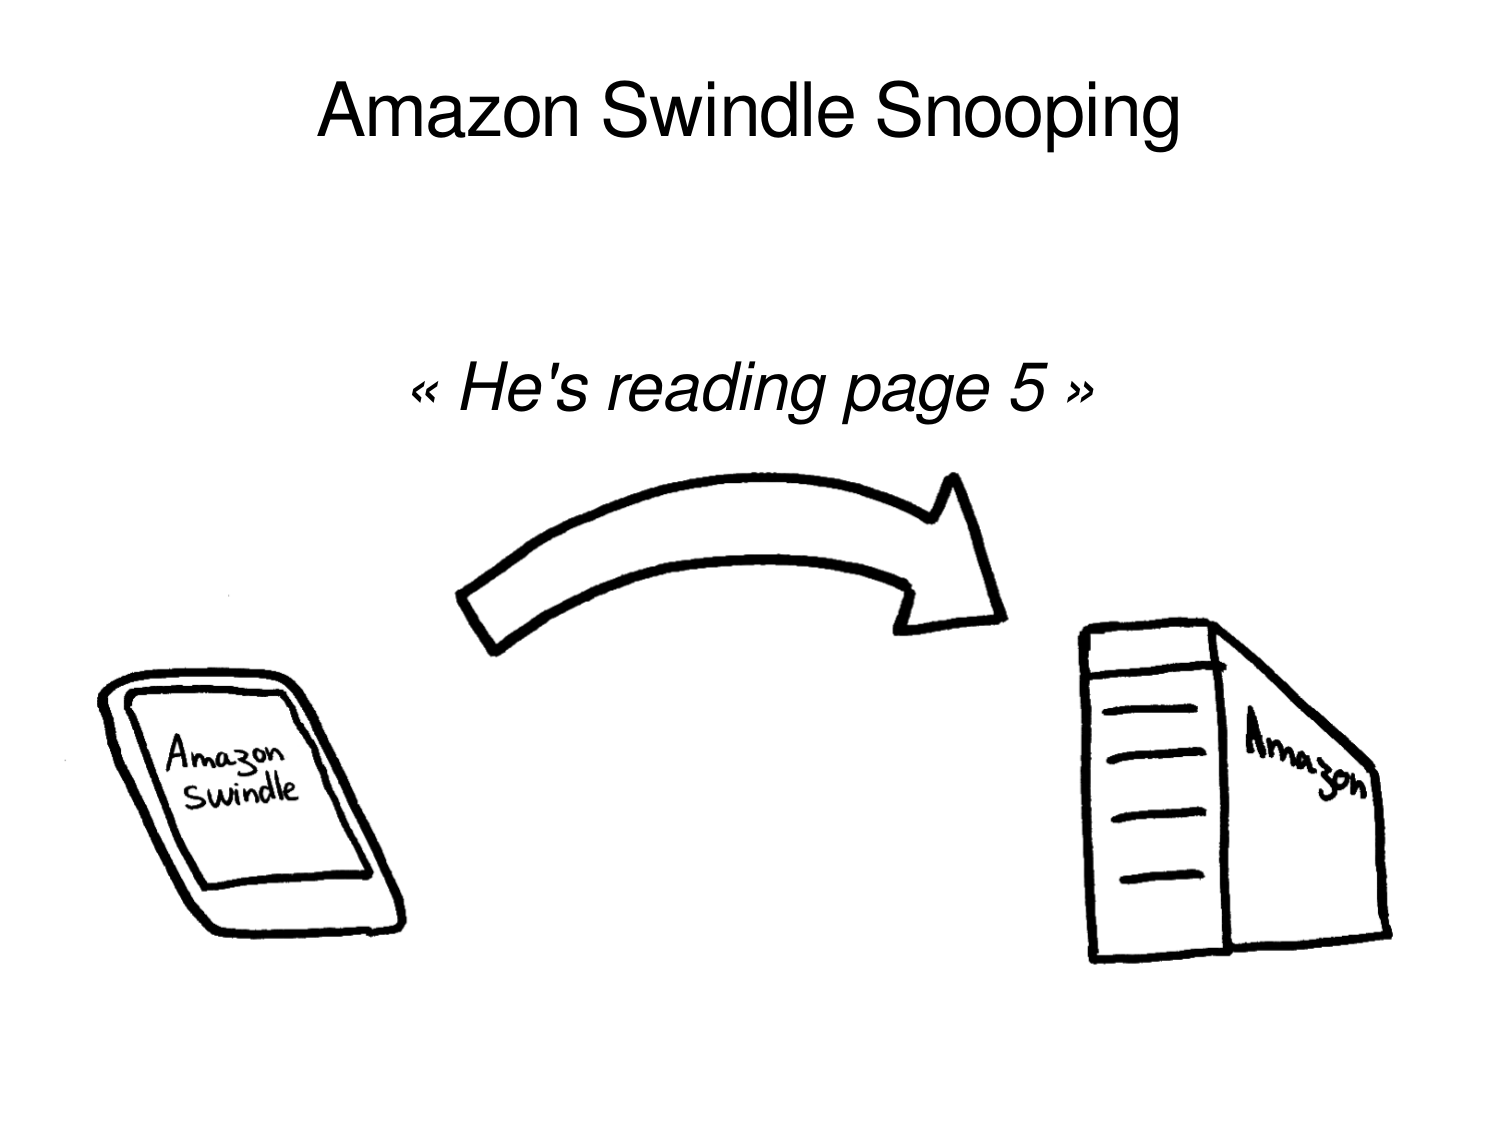

Amazon Swindle Snooping
« He's reading page 5 »